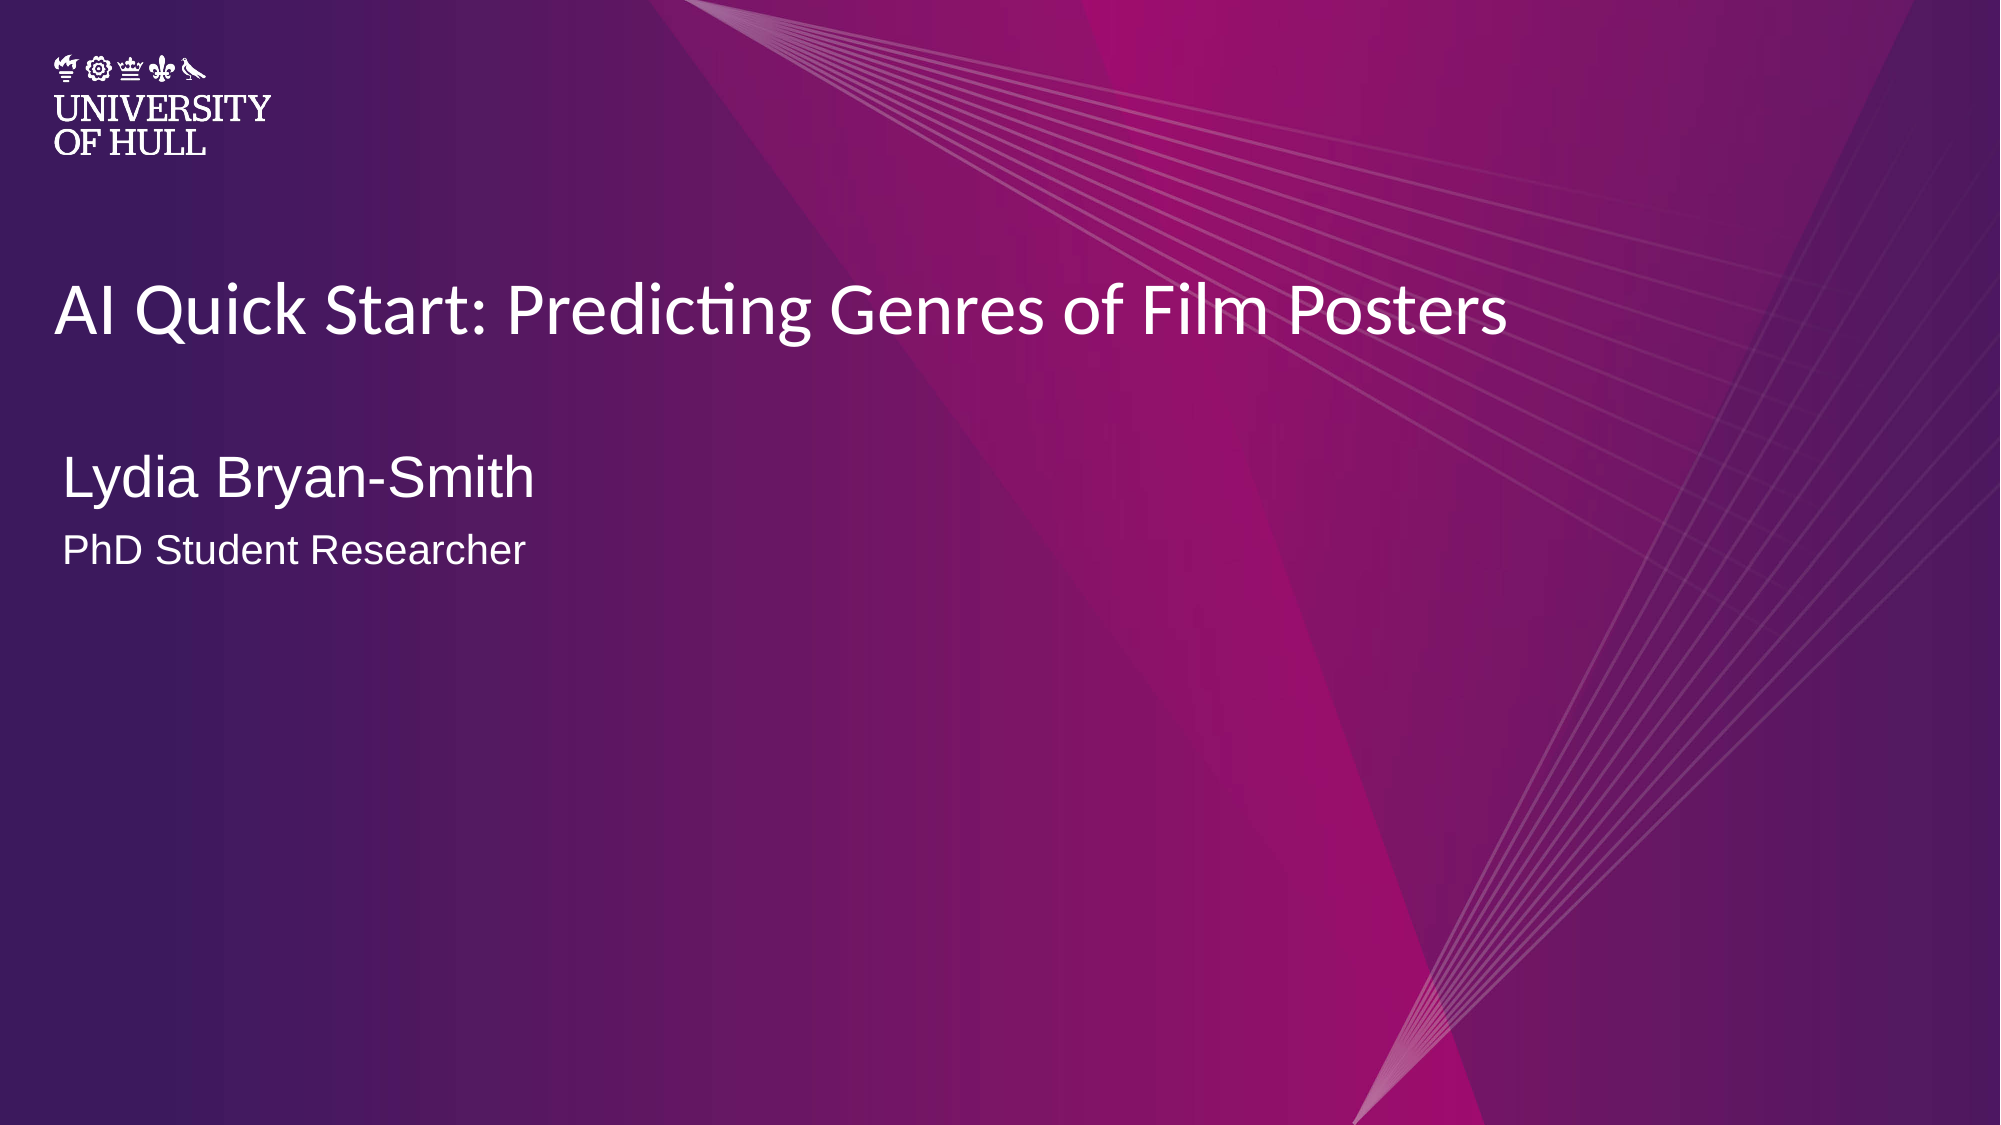

# AI Quick Start: Predicting Genres of Film Posters
Lydia Bryan-Smith
PhD Student Researcher